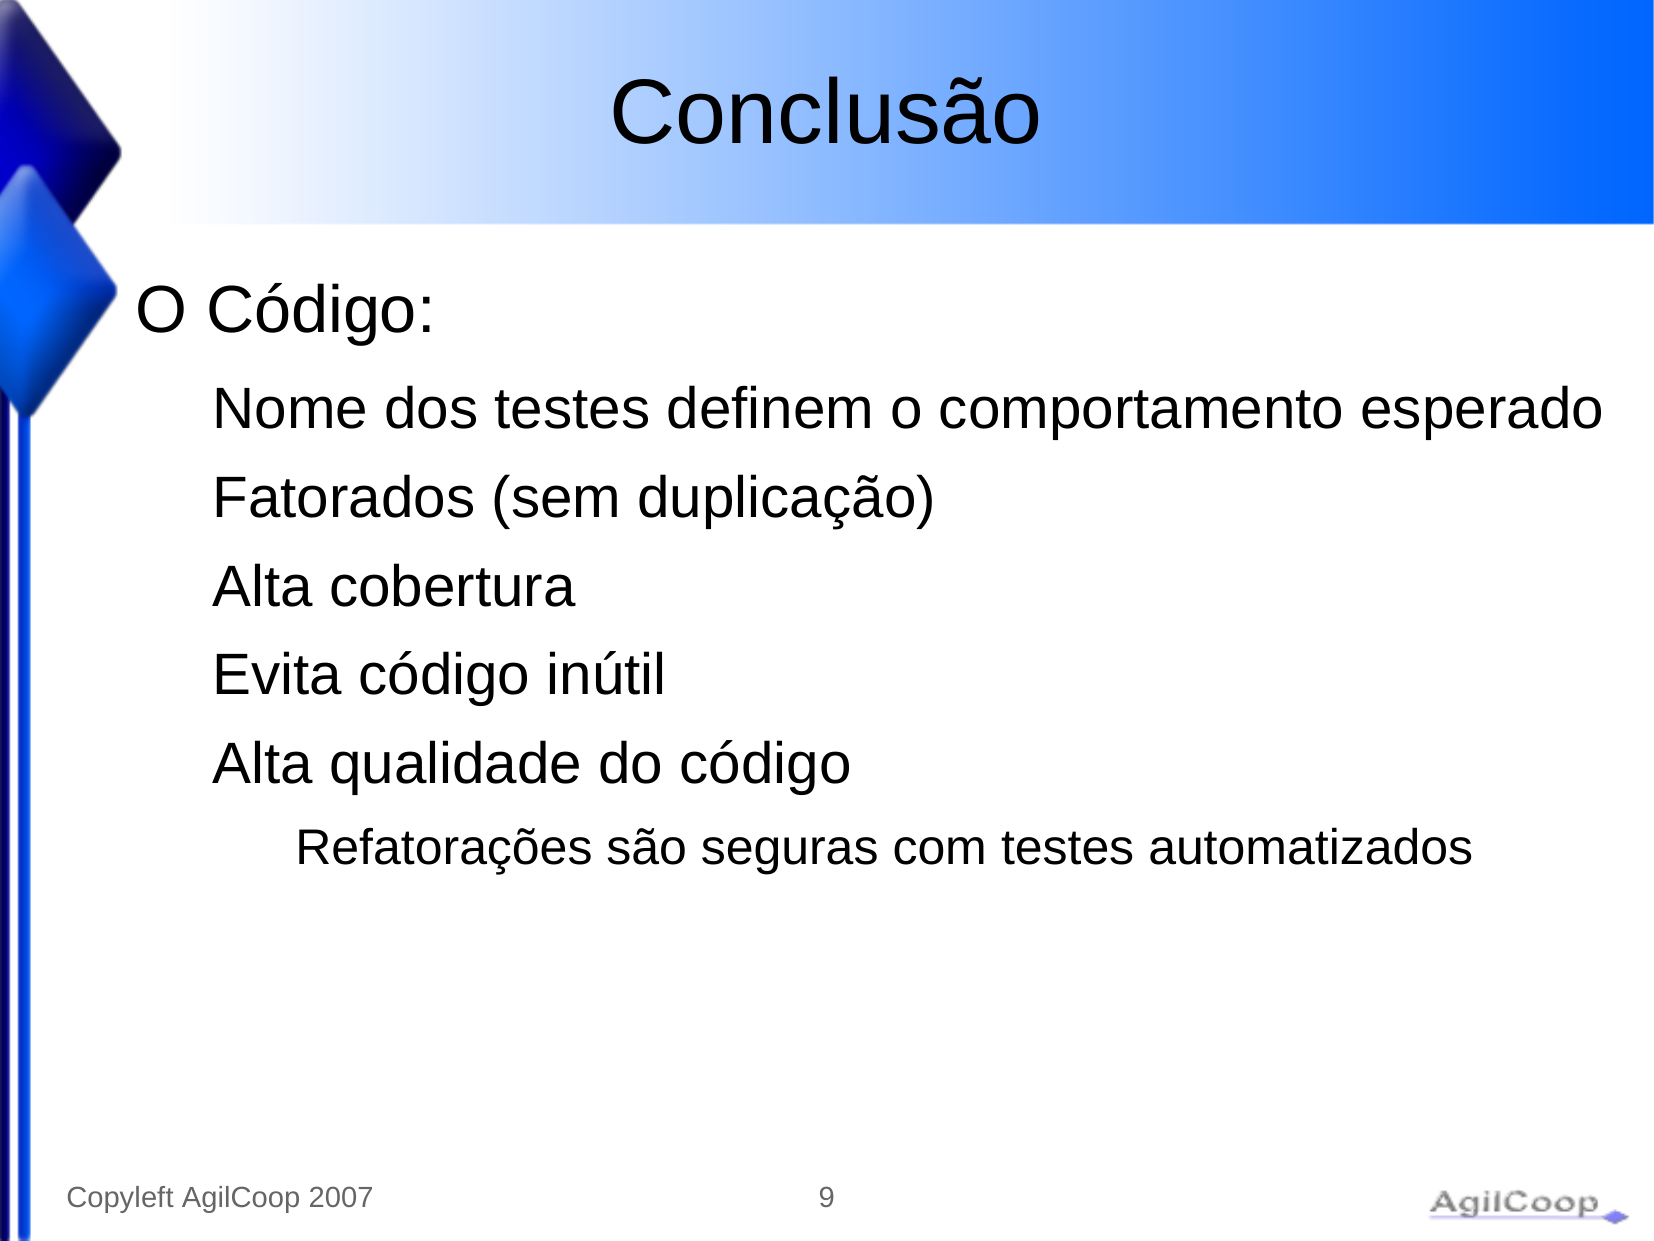

# Conclusão
O Código:
Nome dos testes definem o comportamento esperado
Fatorados (sem duplicação)
Alta cobertura
Evita código inútil
Alta qualidade do código
Refatorações são seguras com testes automatizados
Copyleft AgilCoop 2007
9